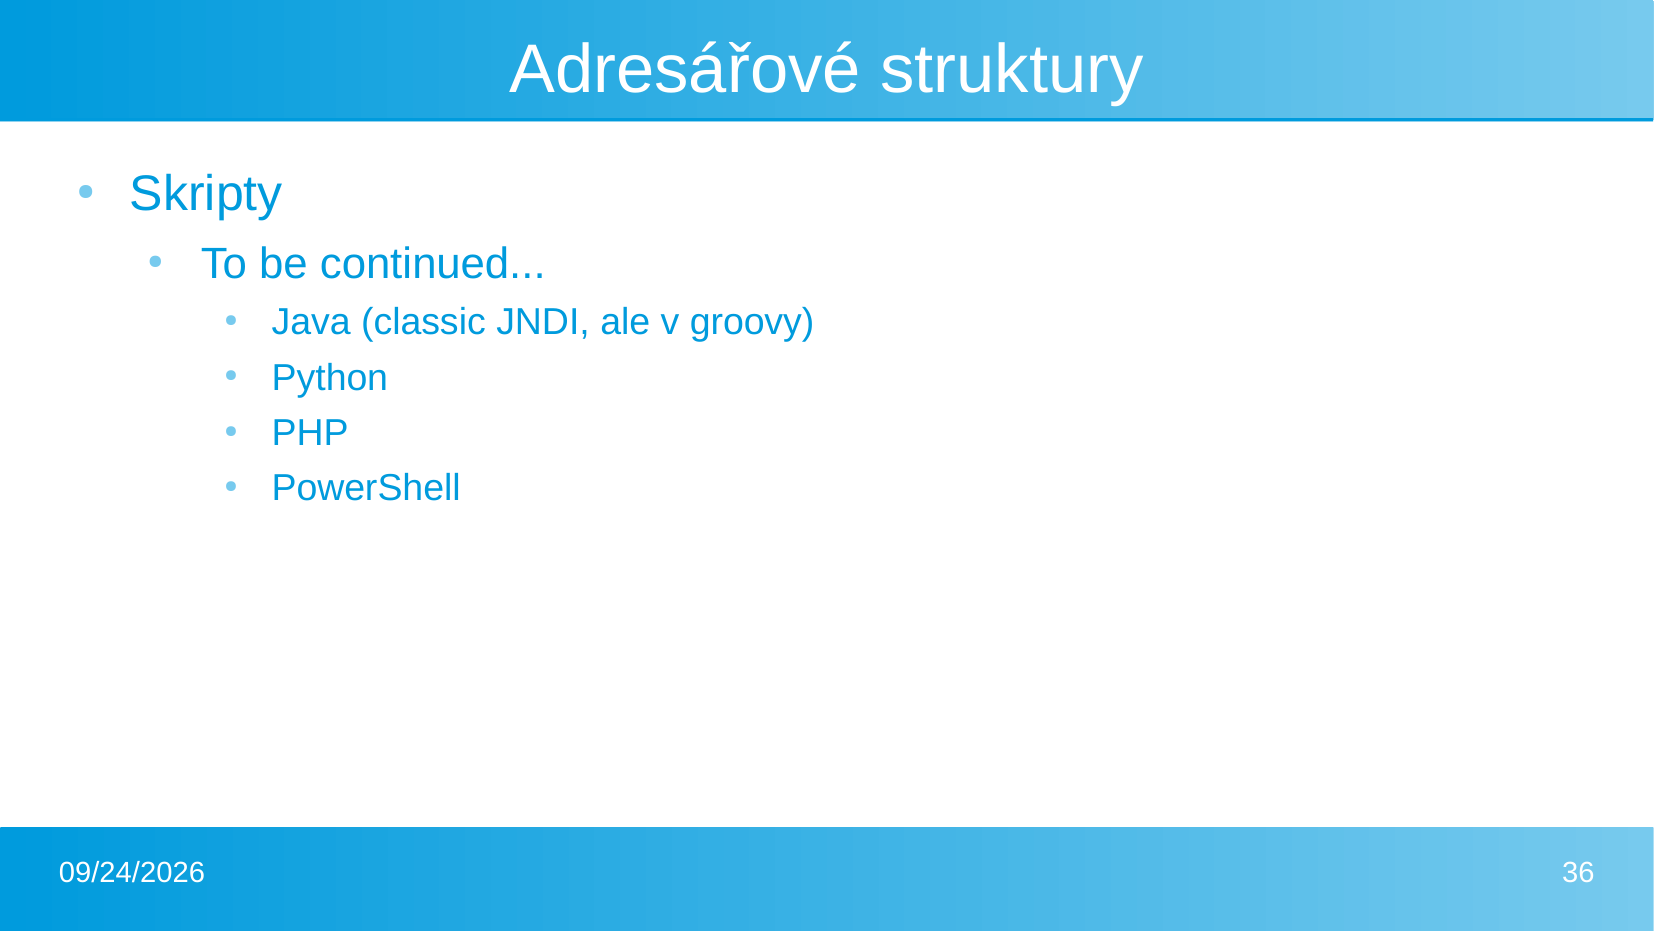

# Adresářové struktury
Skripty
To be continued...
Java (classic JNDI, ale v groovy)
Python
PHP
PowerShell
36